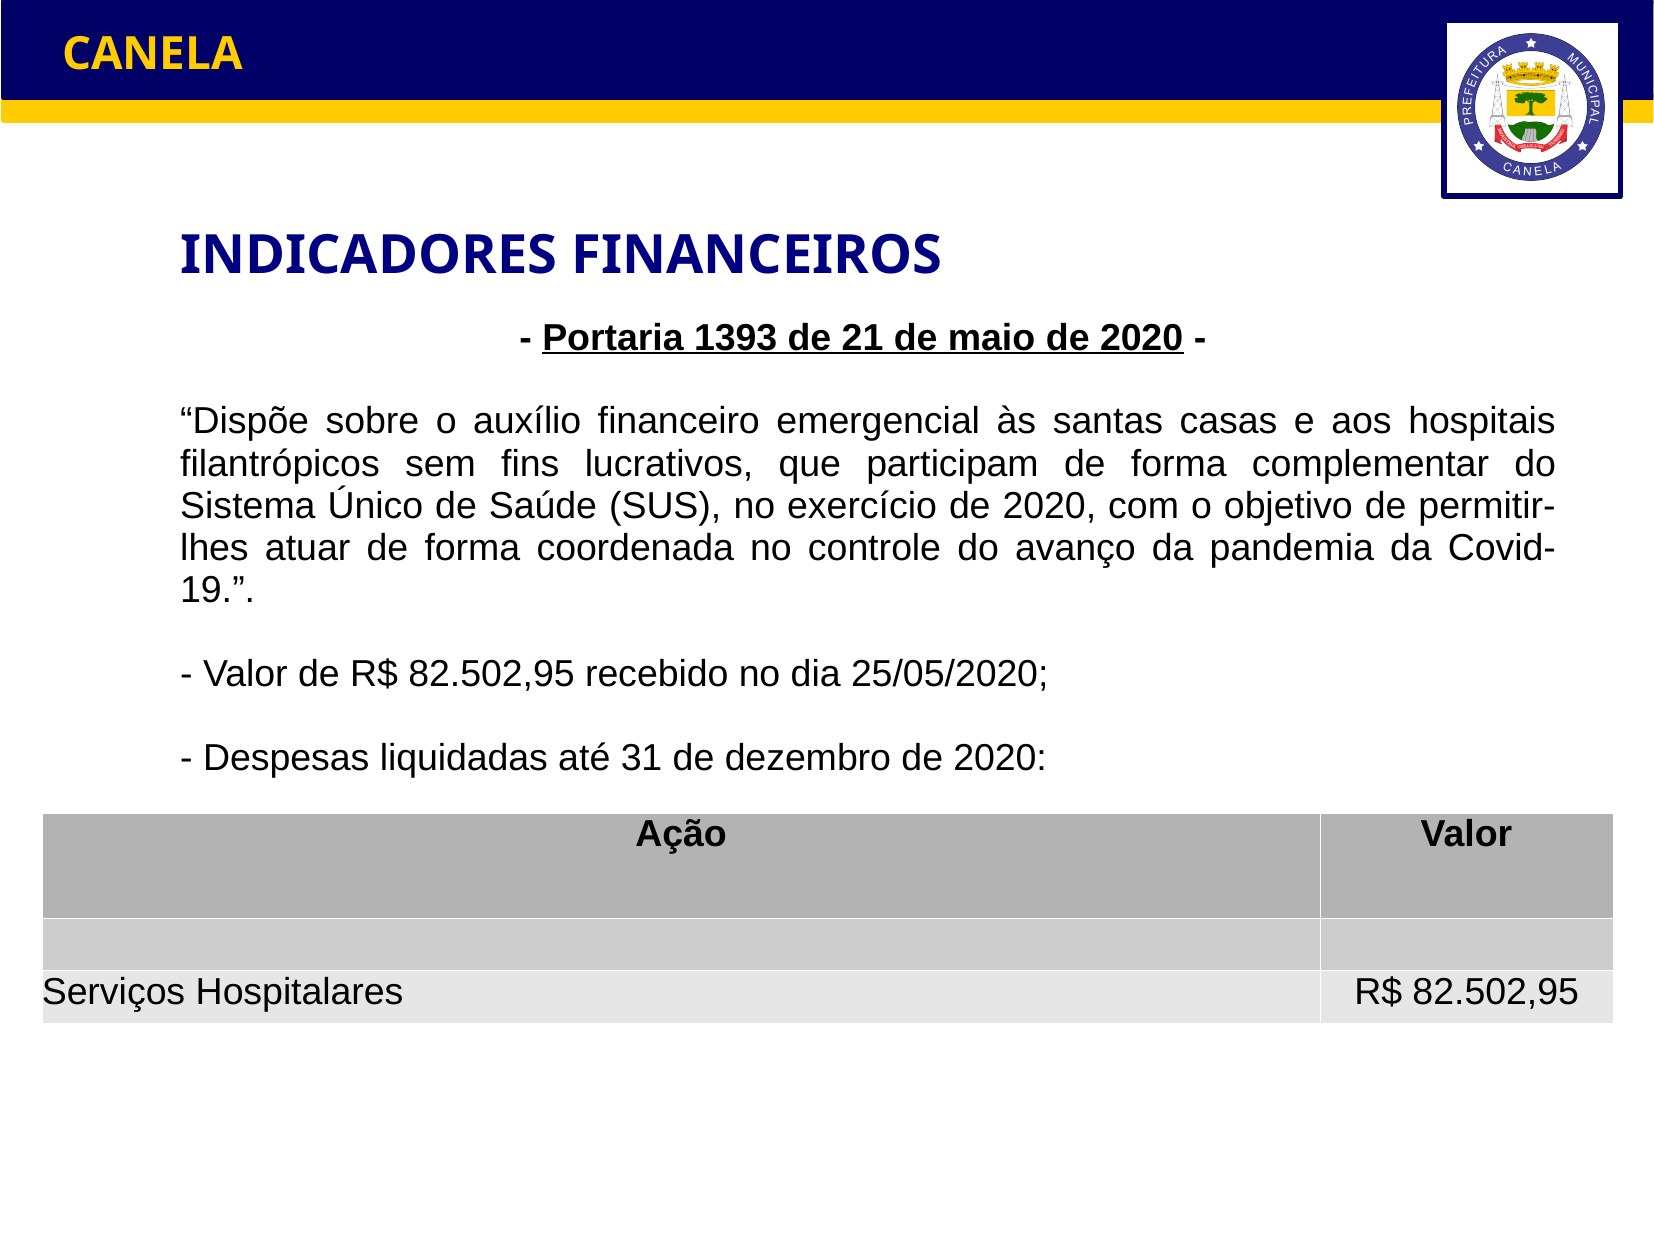

CANELA
CANELA
INDICADORES FINANCEIROS
- Portaria 1393 de 21 de maio de 2020 -
“Dispõe sobre o auxílio financeiro emergencial às santas casas e aos hospitais filantrópicos sem fins lucrativos, que participam de forma complementar do Sistema Único de Saúde (SUS), no exercício de 2020, com o objetivo de permitir-lhes atuar de forma coordenada no controle do avanço da pandemia da Covid-19.”.
- Valor de R$ 82.502,95 recebido no dia 25/05/2020;
- Despesas liquidadas até 31 de dezembro de 2020:
| Ação | Valor |
| --- | --- |
| | |
| Serviços Hospitalares | R$ 82.502,95 |